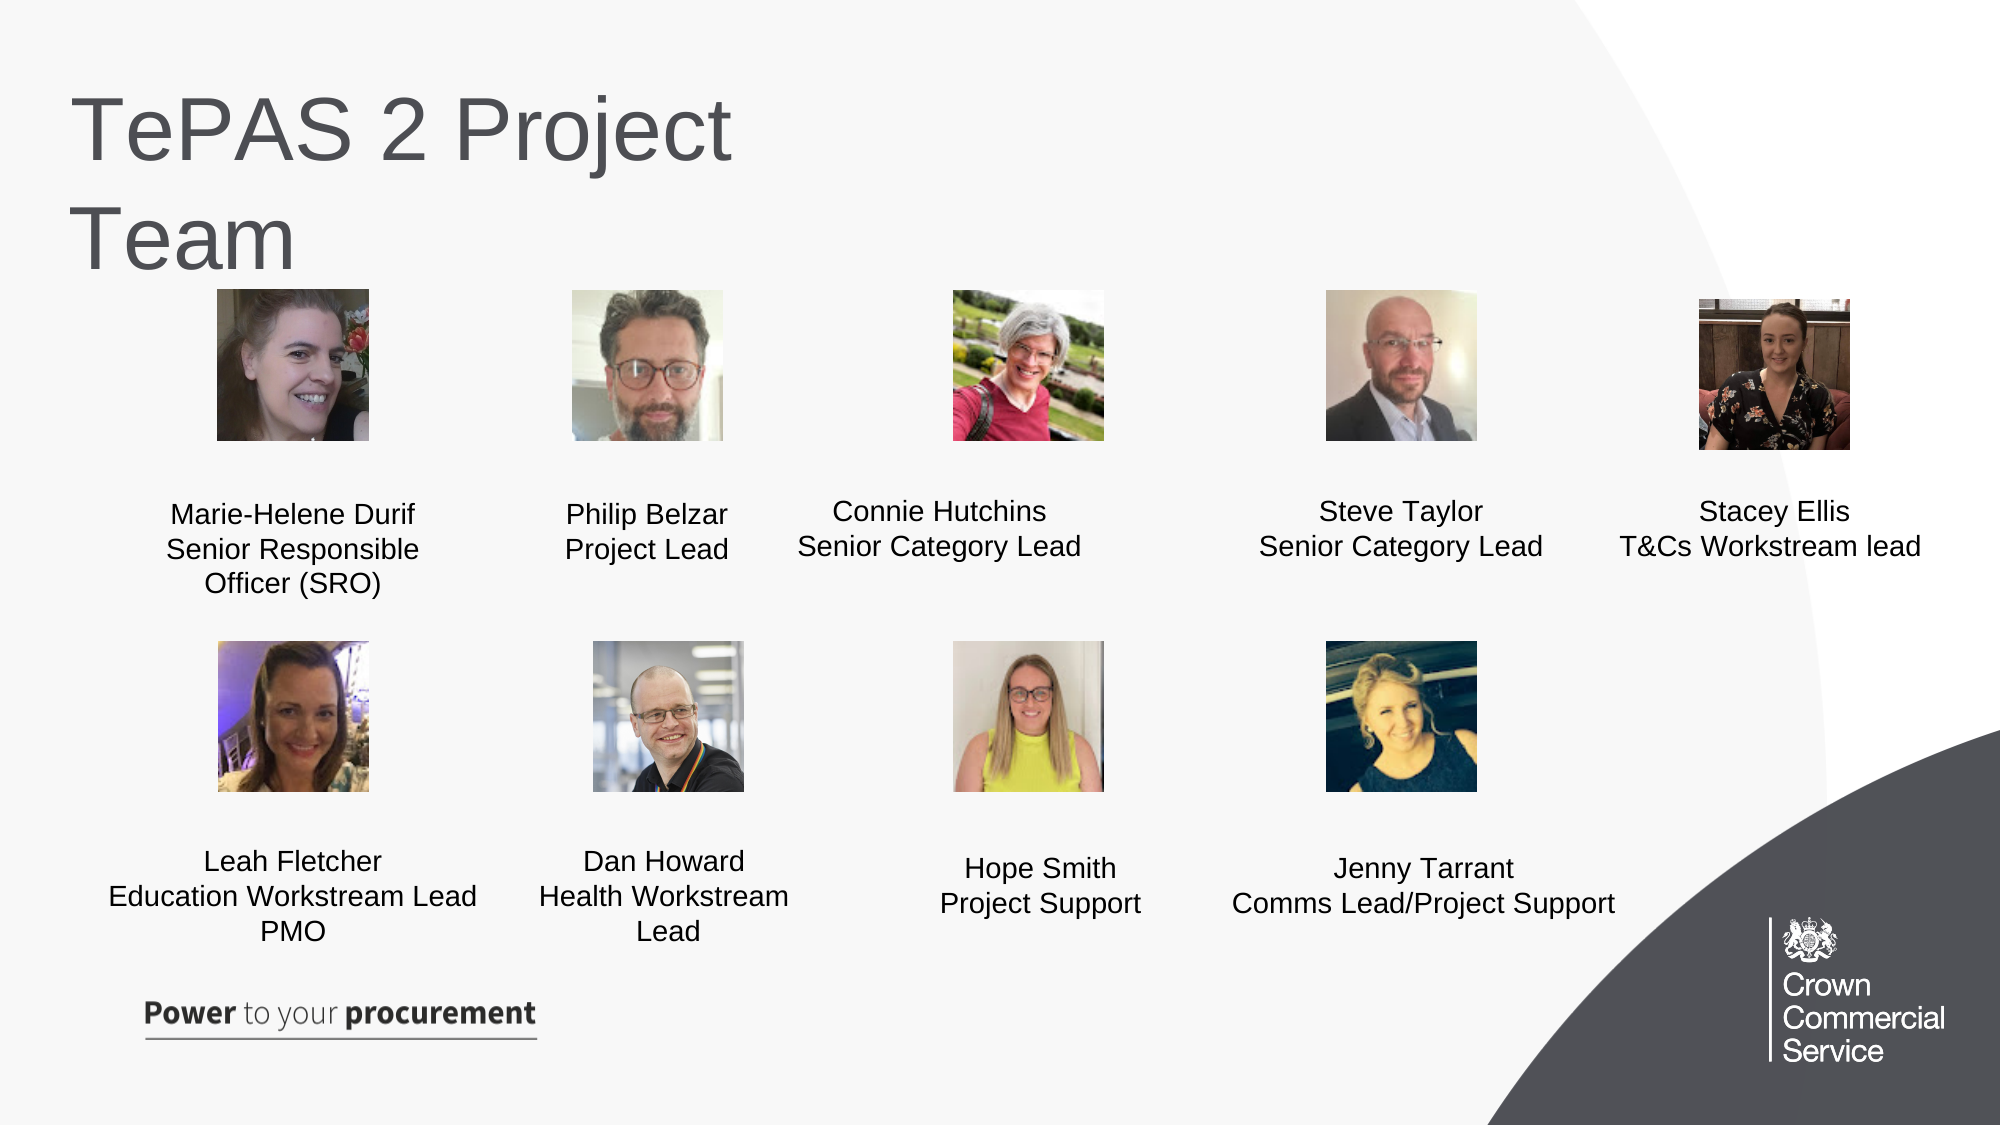

# TePAS 2 Project Team
Connie Hutchins
Senior Category Lead
Steve Taylor
Senior Category Lead
Stacey Ellis
T&Cs Workstream lead
Marie-Helene Durif
Senior Responsible Officer (SRO)
Philip Belzar
Project Lead
Leah Fletcher
Education Workstream Lead
PMO
Dan Howard
Health Workstream
Lead
Hope Smith
Project Support
Jenny Tarrant
Comms Lead/Project Support